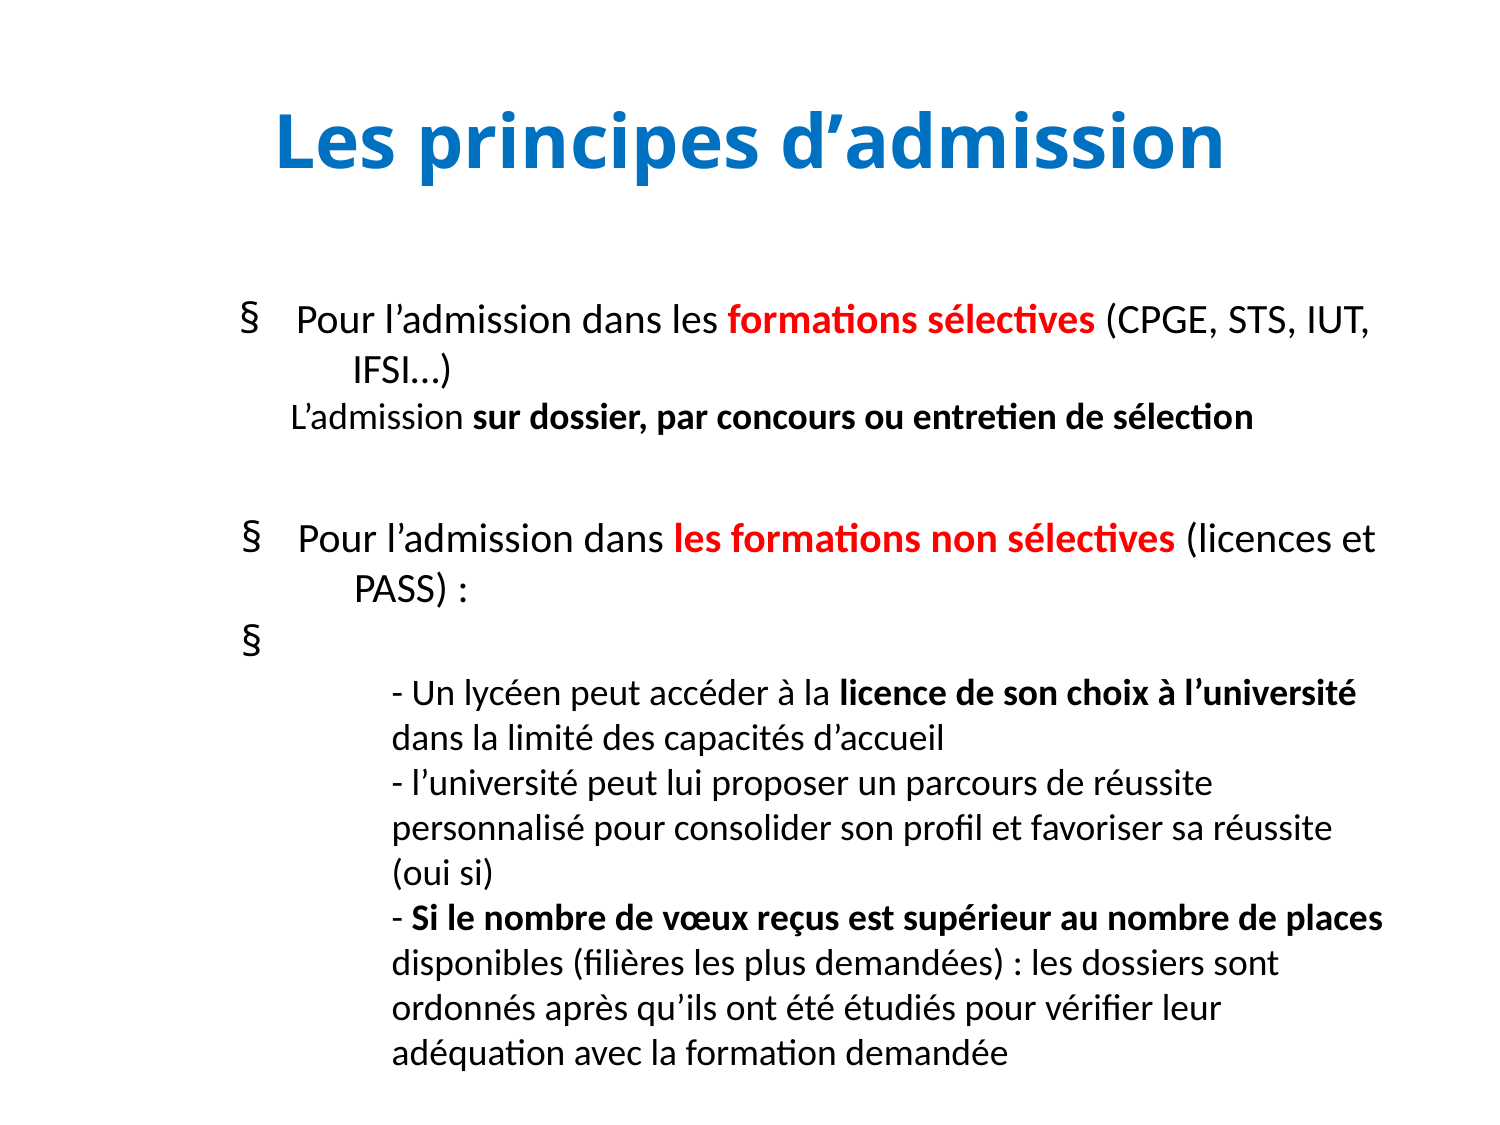

# Les principes d’admission
Pour l’admission dans les formations sélectives (CPGE, STS, IUT, IFSI…)
 L’admission sur dossier, par concours ou entretien de sélection
Pour l’admission dans les formations non sélectives (licences et PASS) :
- Un lycéen peut accéder à la licence de son choix à l’université dans la limité des capacités d’accueil
- l’université peut lui proposer un parcours de réussite personnalisé pour consolider son profil et favoriser sa réussite (oui si)
- Si le nombre de vœux reçus est supérieur au nombre de places disponibles (filières les plus demandées) : les dossiers sont ordonnés après qu’ils ont été étudiés pour vérifier leur adéquation avec la formation demandée